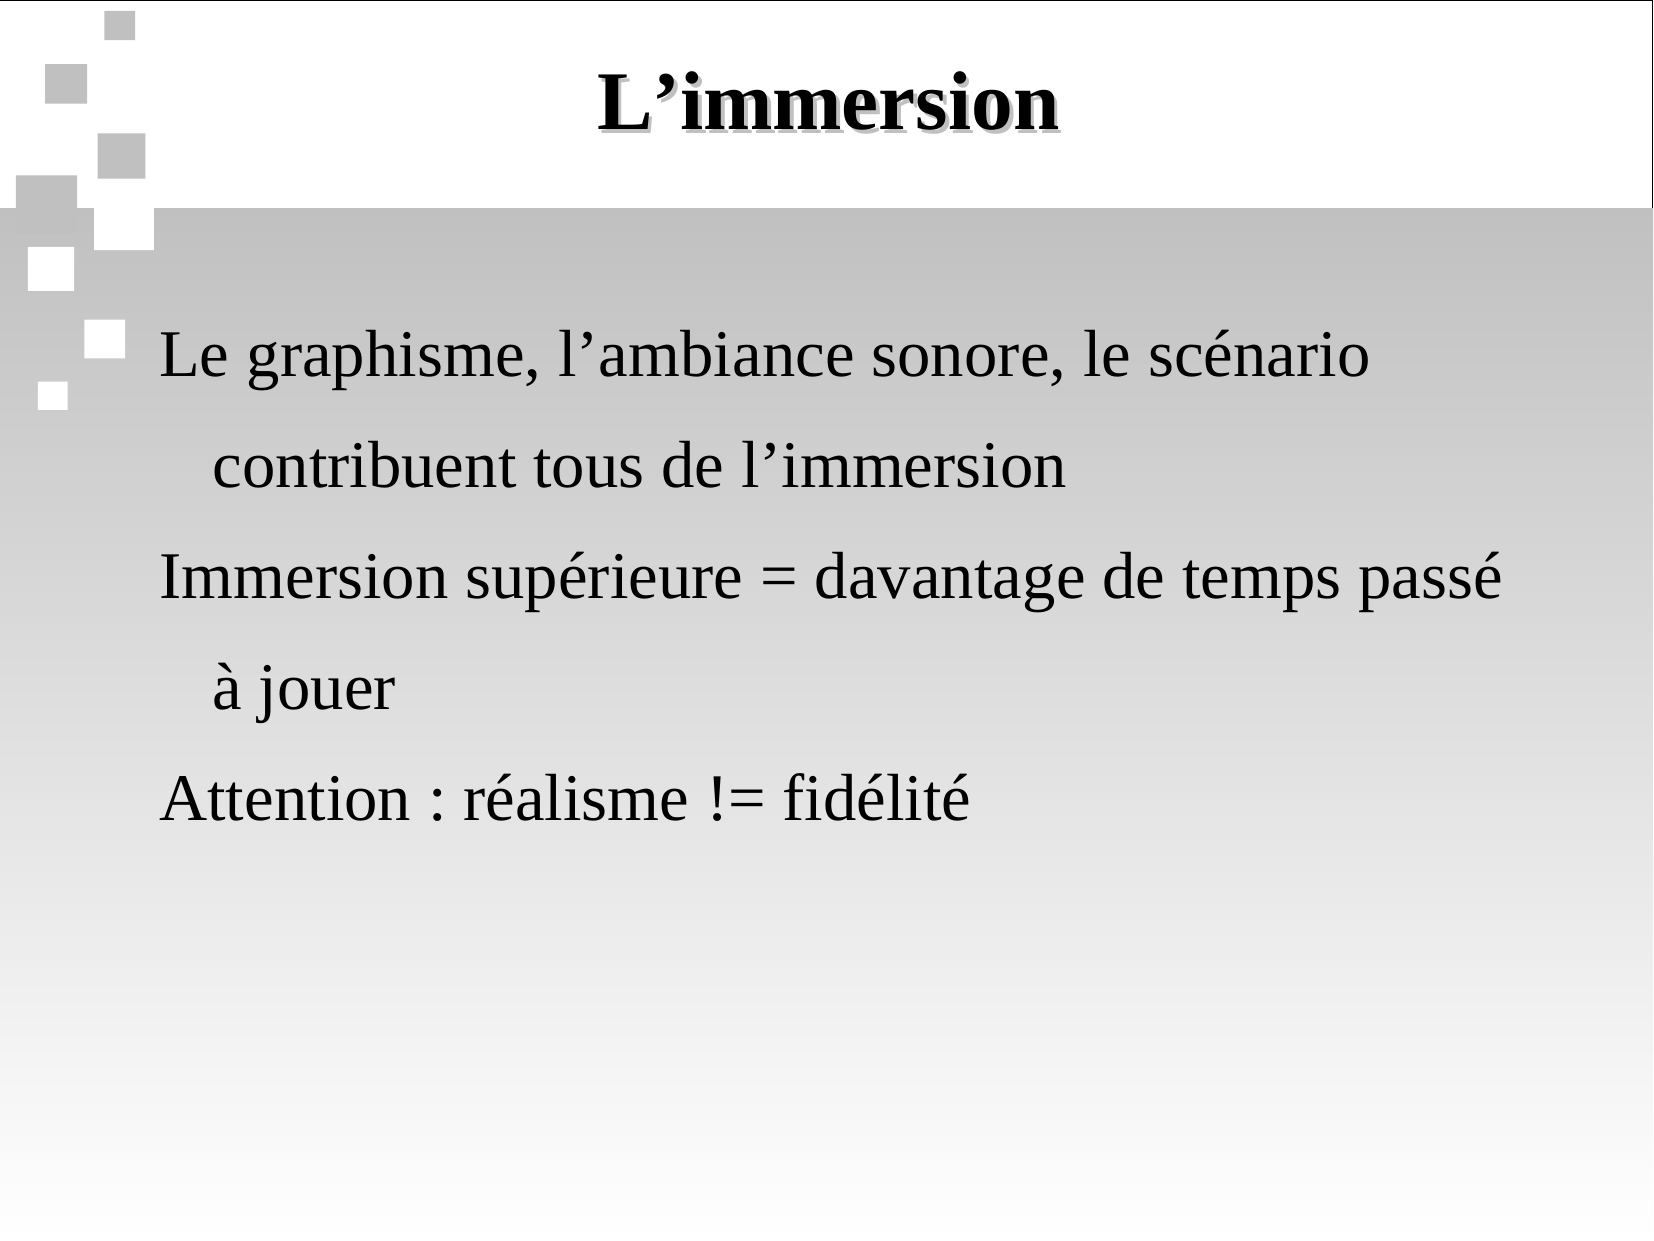

# L’immersion
Le graphisme, l’ambiance sonore, le scénario contribuent tous de l’immersion
Immersion supérieure = davantage de temps passé à jouer
Attention : réalisme != fidélité